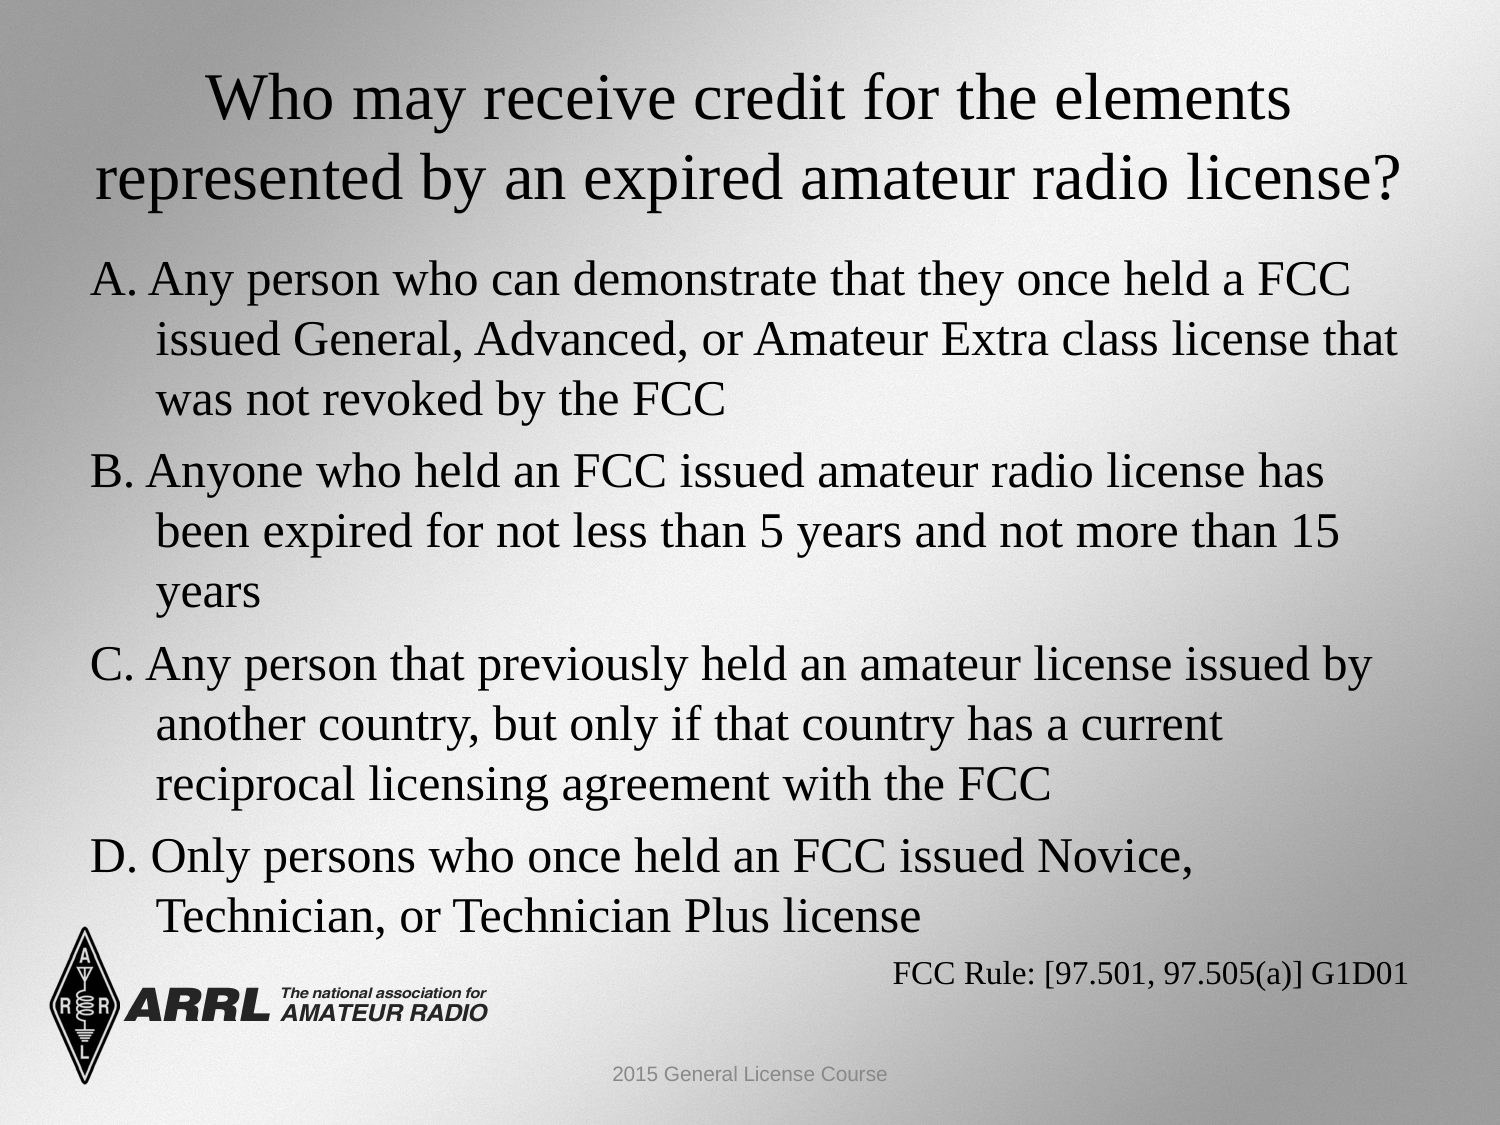

# Who may receive credit for the elements represented by an expired amateur radio license?
A. Any person who can demonstrate that they once held a FCC issued General, Advanced, or Amateur Extra class license that was not revoked by the FCC
B. Anyone who held an FCC issued amateur radio license has been expired for not less than 5 years and not more than 15 years
C. Any person that previously held an amateur license issued by another country, but only if that country has a current reciprocal licensing agreement with the FCC
D. Only persons who once held an FCC issued Novice, Technician, or Technician Plus license
FCC Rule: [97.501, 97.505(a)] G1D01
2015 General License Course